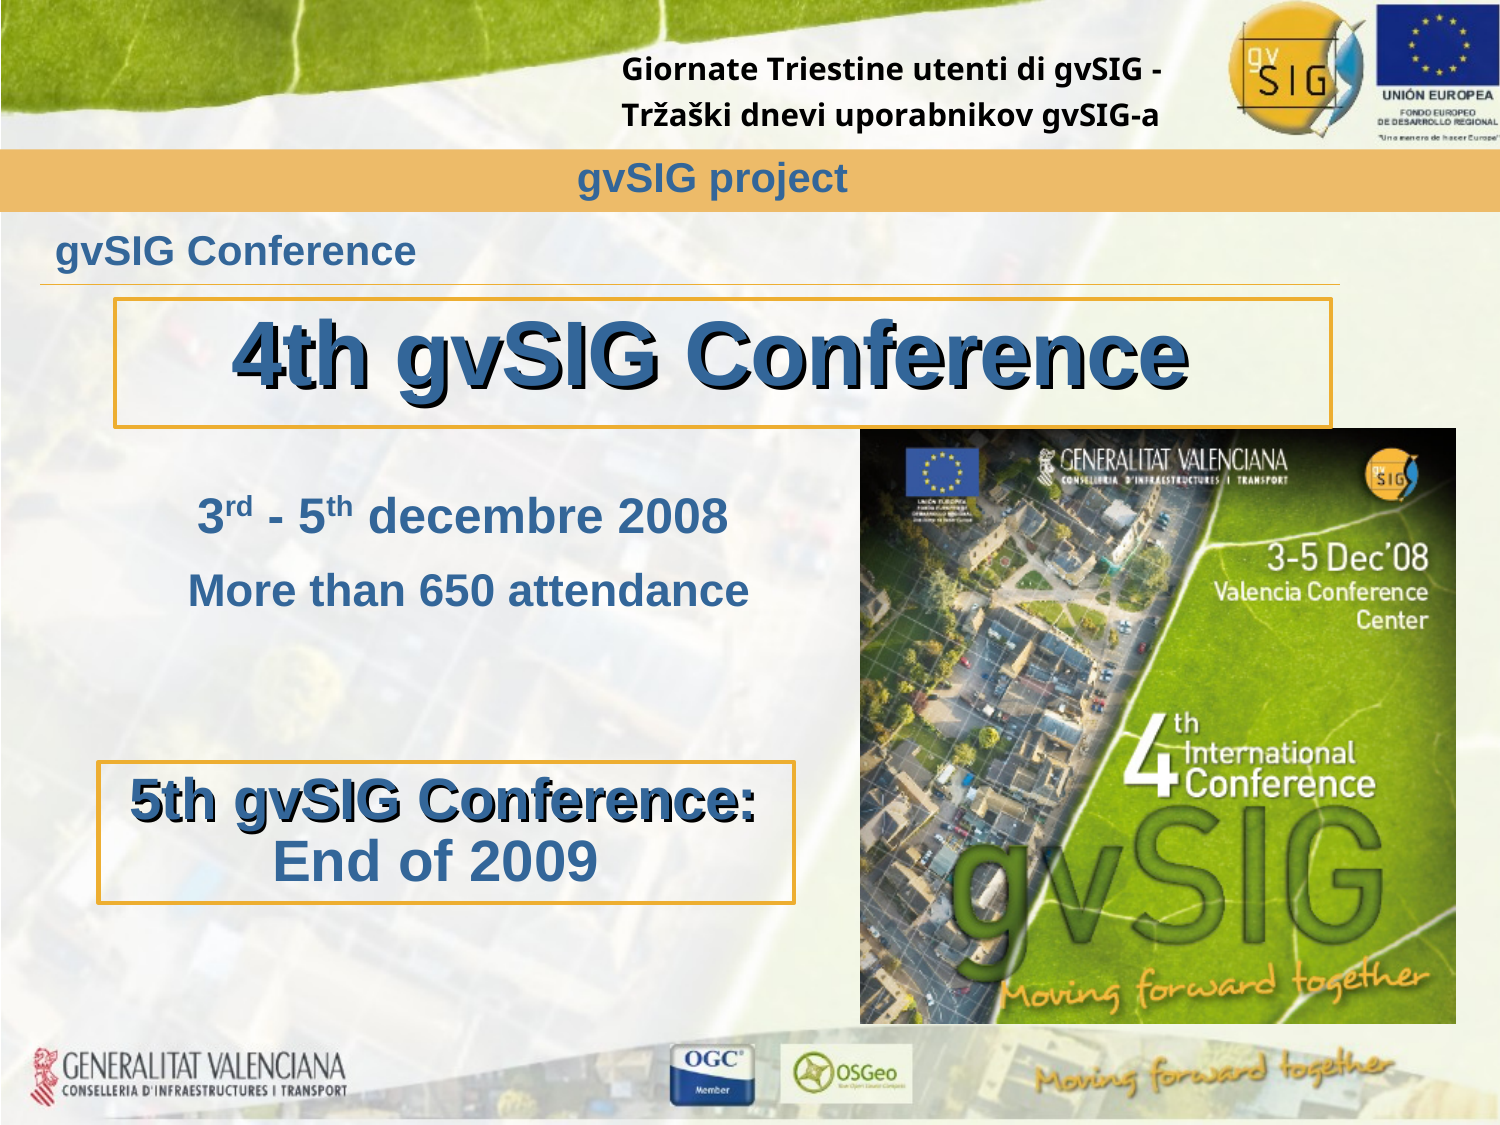

gvSIG project
gvSIG Conference
 4th gvSIG Conference
3rd - 5th decembre 2008
More than 650 attendance
 5th gvSIG Conference: End of 2009
Foto: Verónica Navarro Porter.